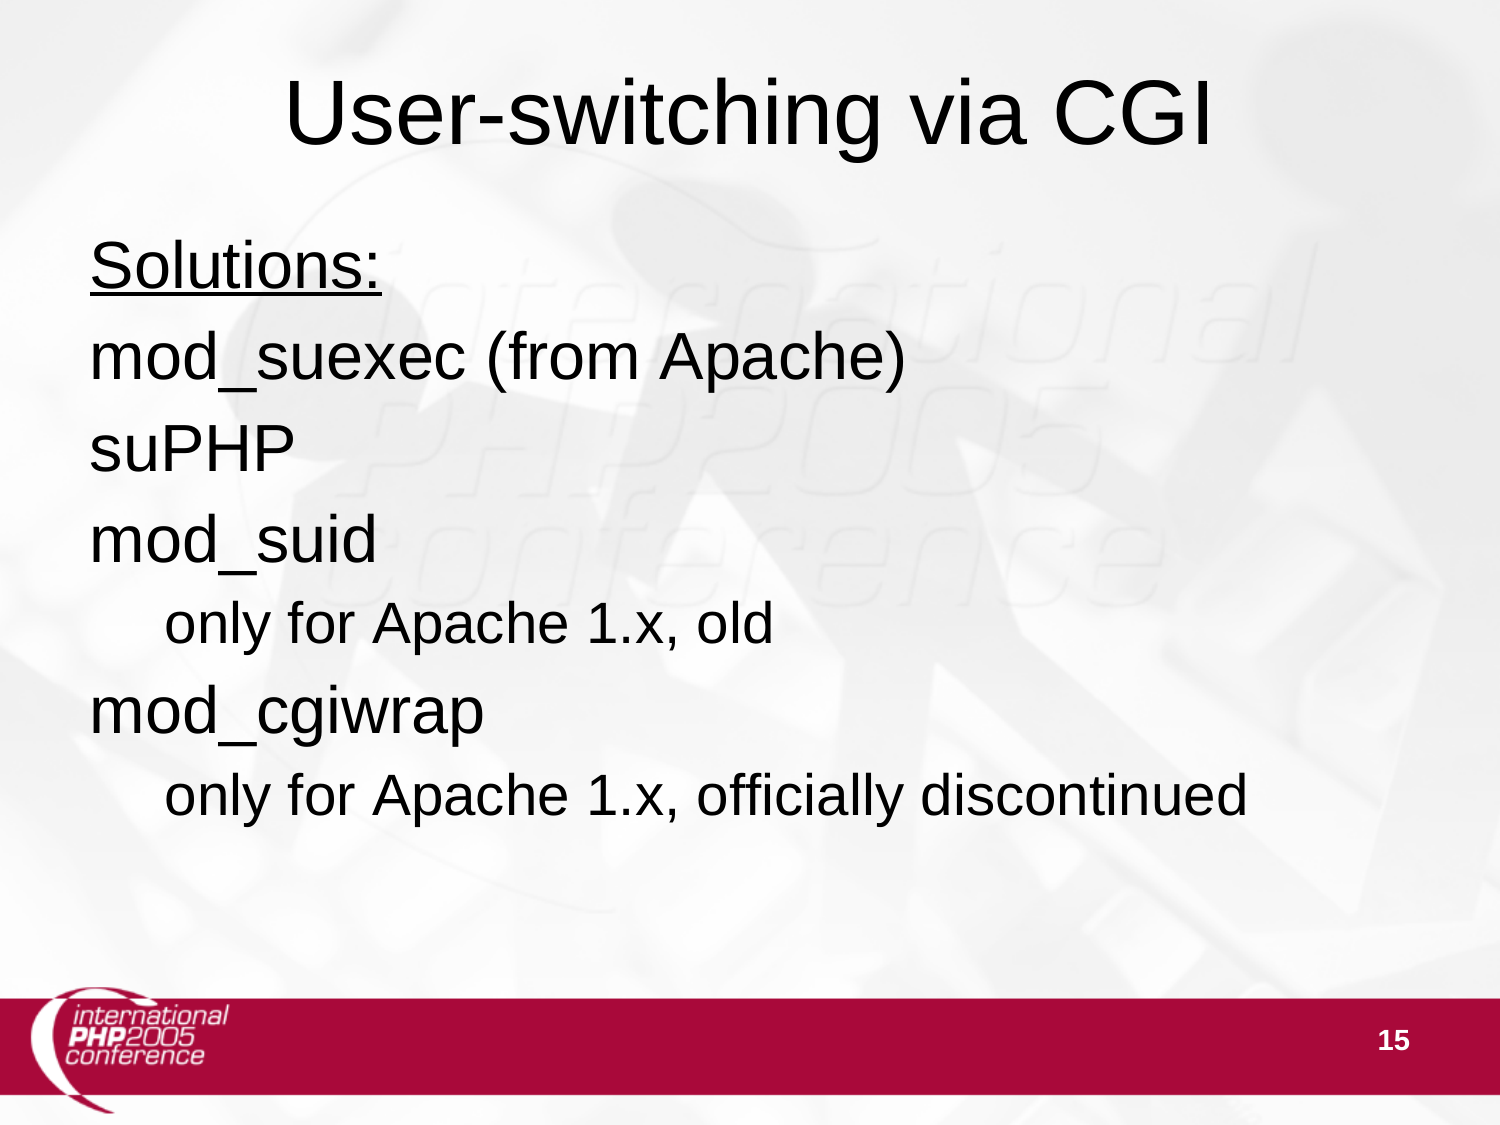

# User-switching via CGI
Solutions:
mod_suexec (from Apache)
suPHP
mod_suid
only for Apache 1.x, old
mod_cgiwrap
only for Apache 1.x, officially discontinued
15